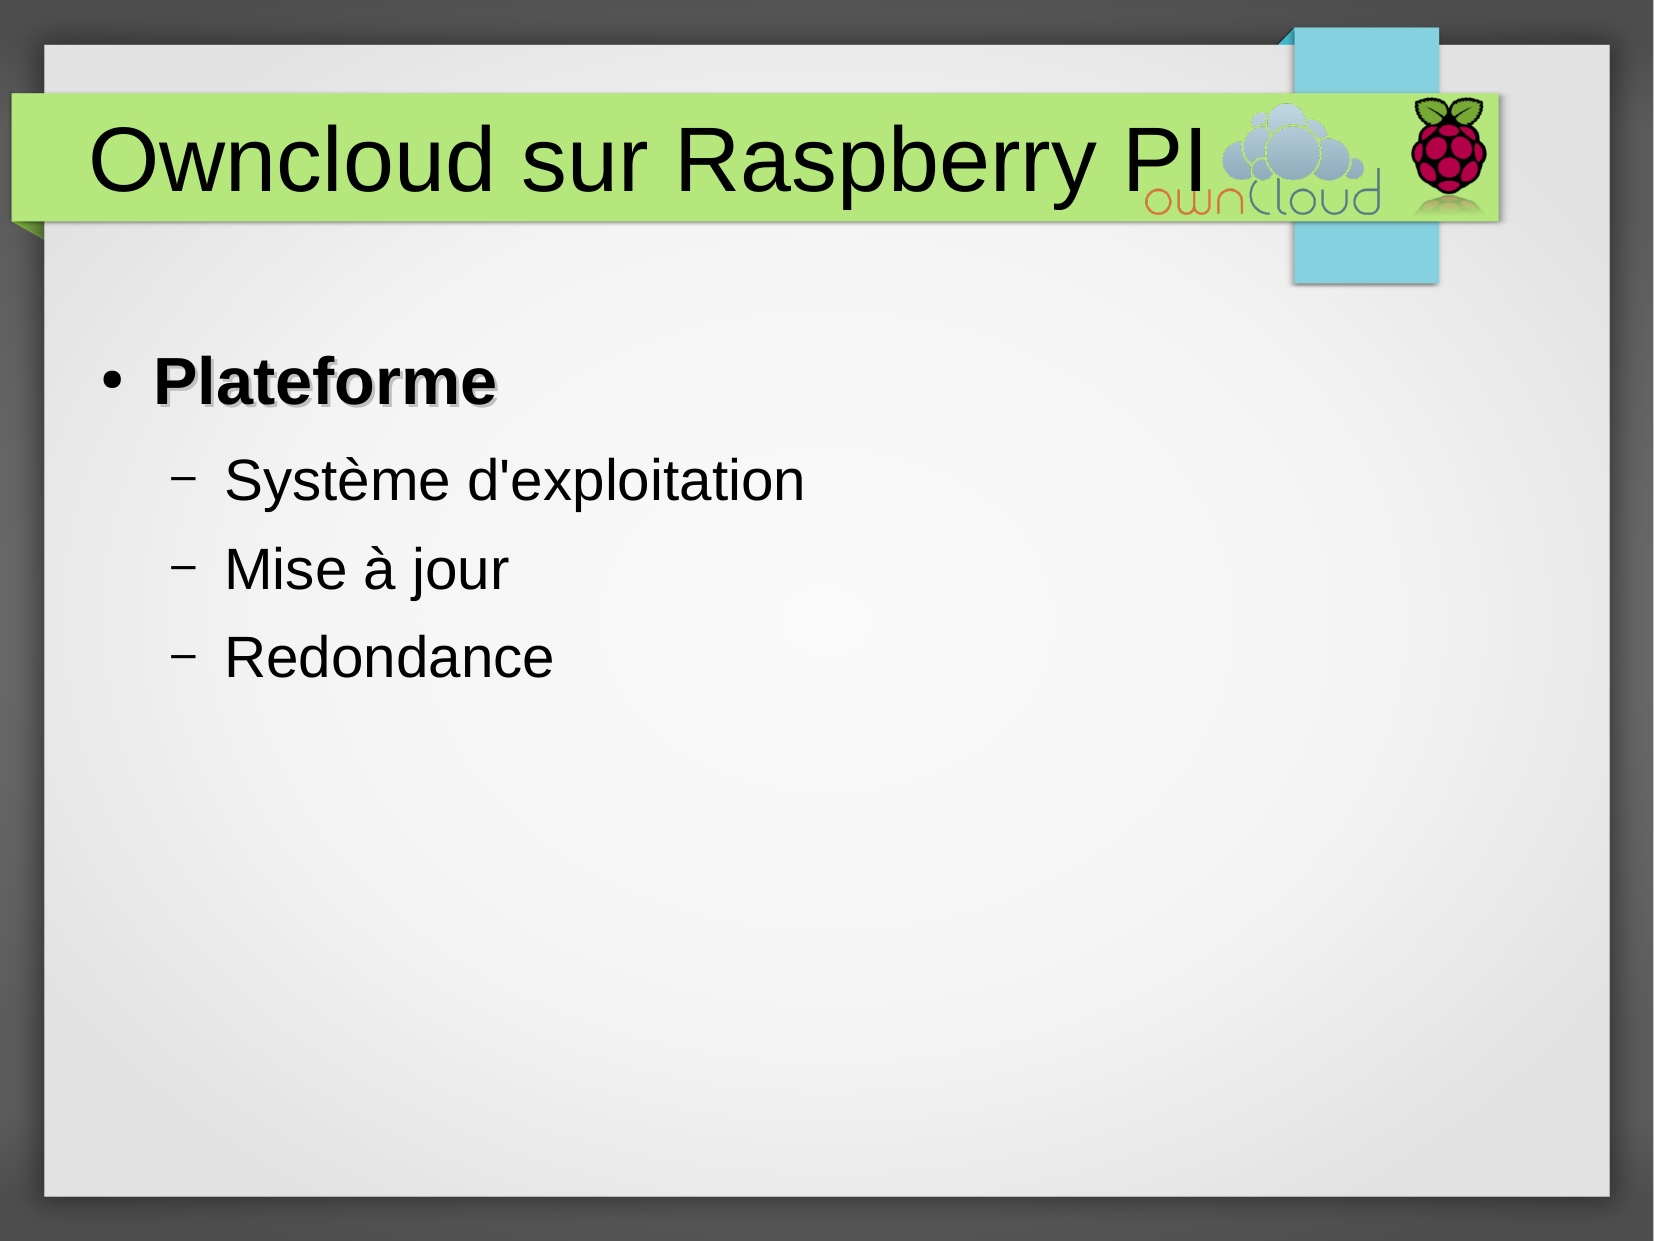

# Owncloud sur Raspberry PI
Plateforme
Système d'exploitation
Mise à jour
Redondance